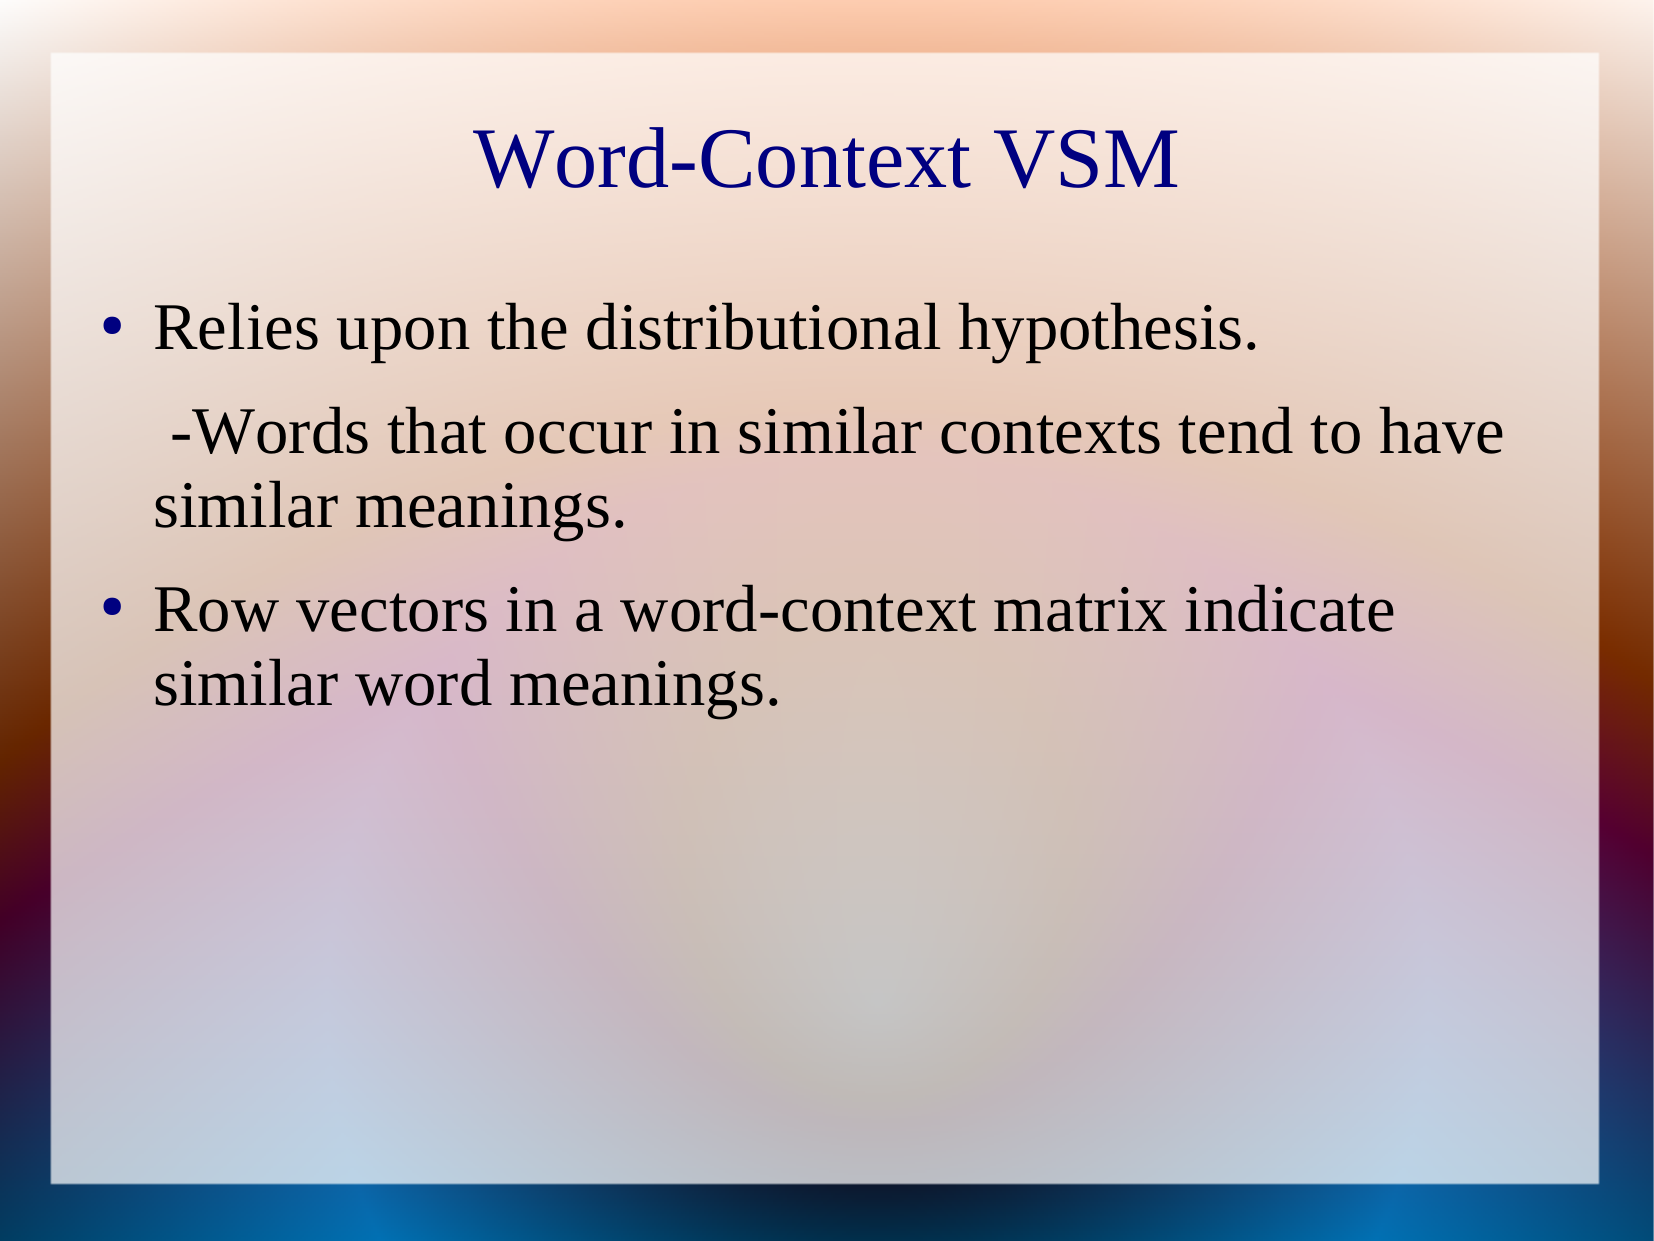

# Word-Context VSM
Relies upon the distributional hypothesis.
 -Words that occur in similar contexts tend to have similar meanings.
Row vectors in a word-context matrix indicate similar word meanings.